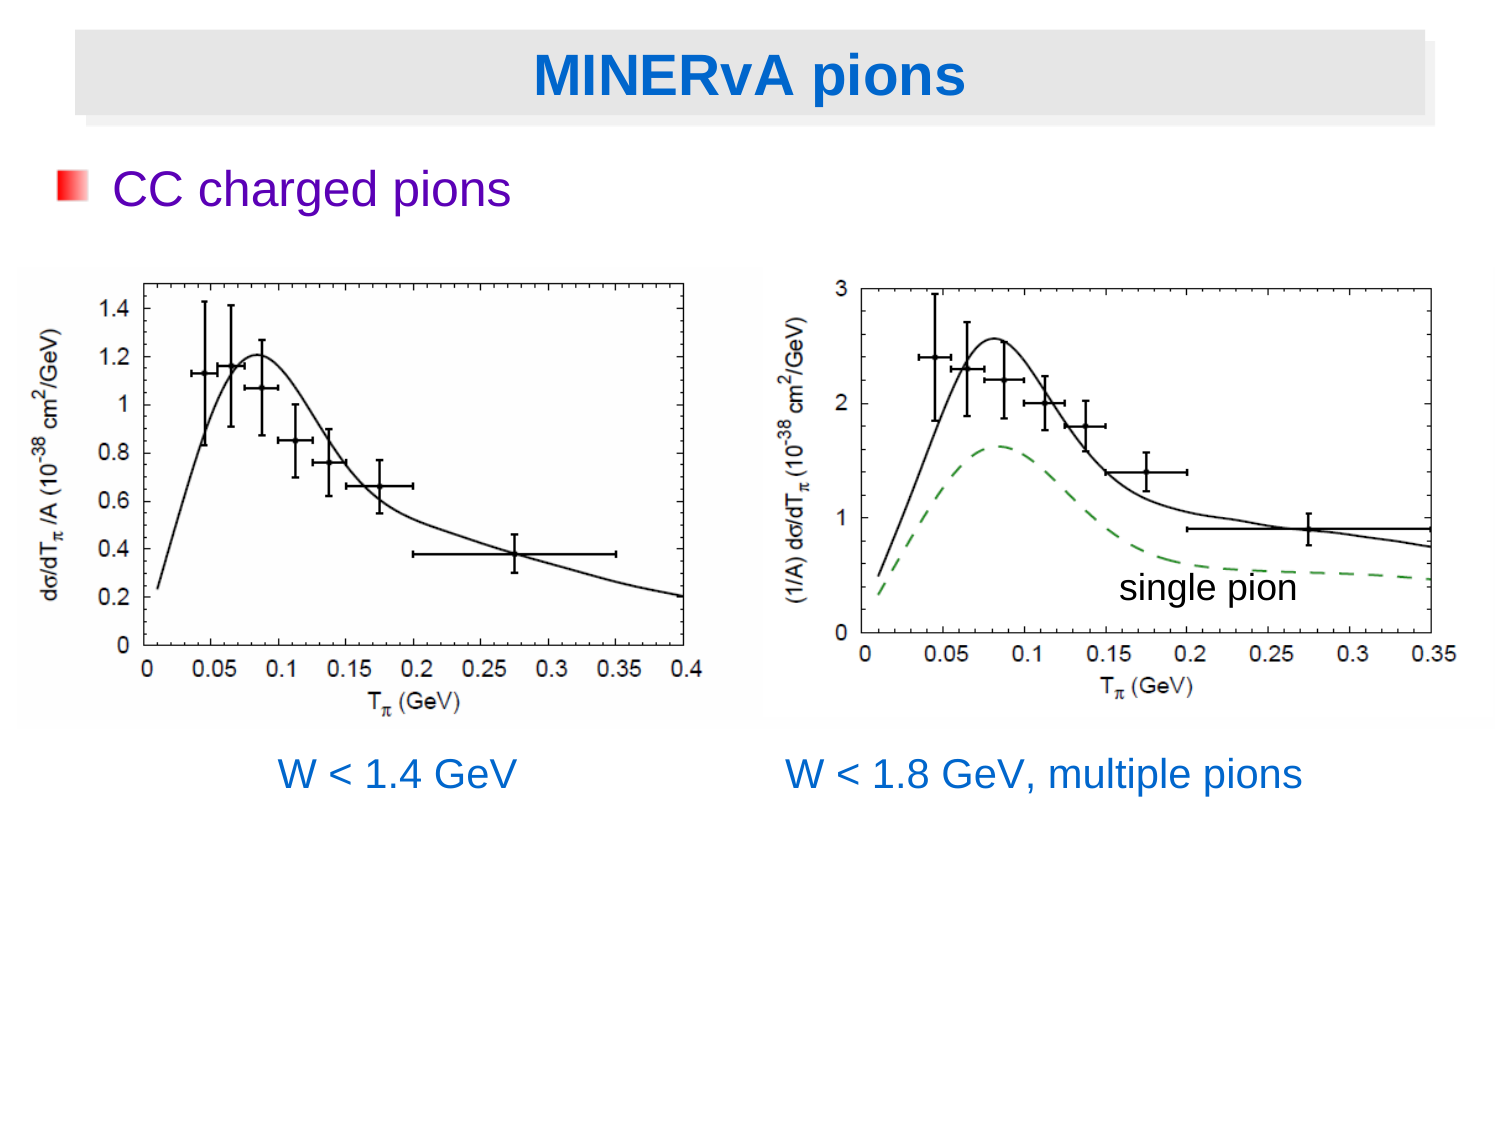

# MINERvA pions
CC charged pions
single pion
W < 1.4 GeV
W < 1.8 GeV, multiple pions